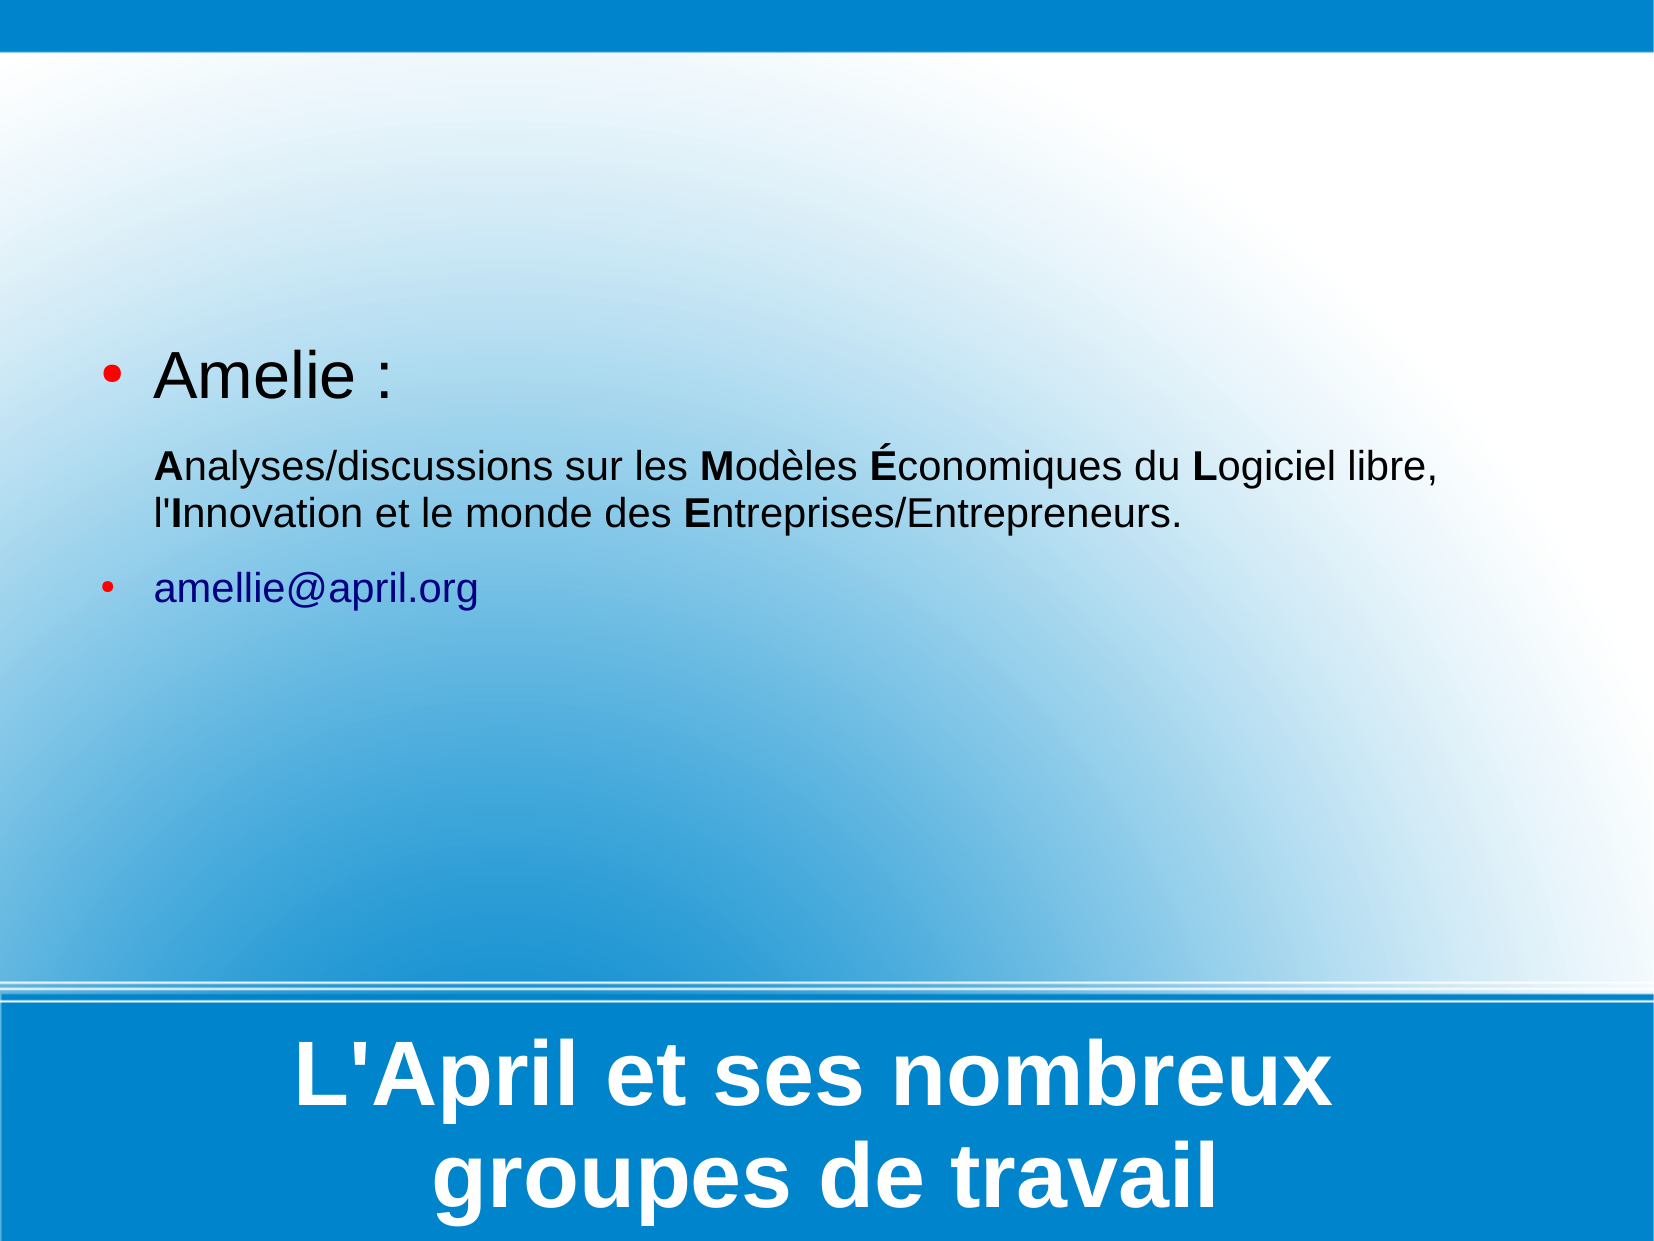

Amelie :
Analyses/discussions sur les Modèles Économiques du Logiciel libre, l'Innovation et le monde des Entreprises/Entrepreneurs.
amellie@april.org
# L'April et ses nombreux groupes de travail